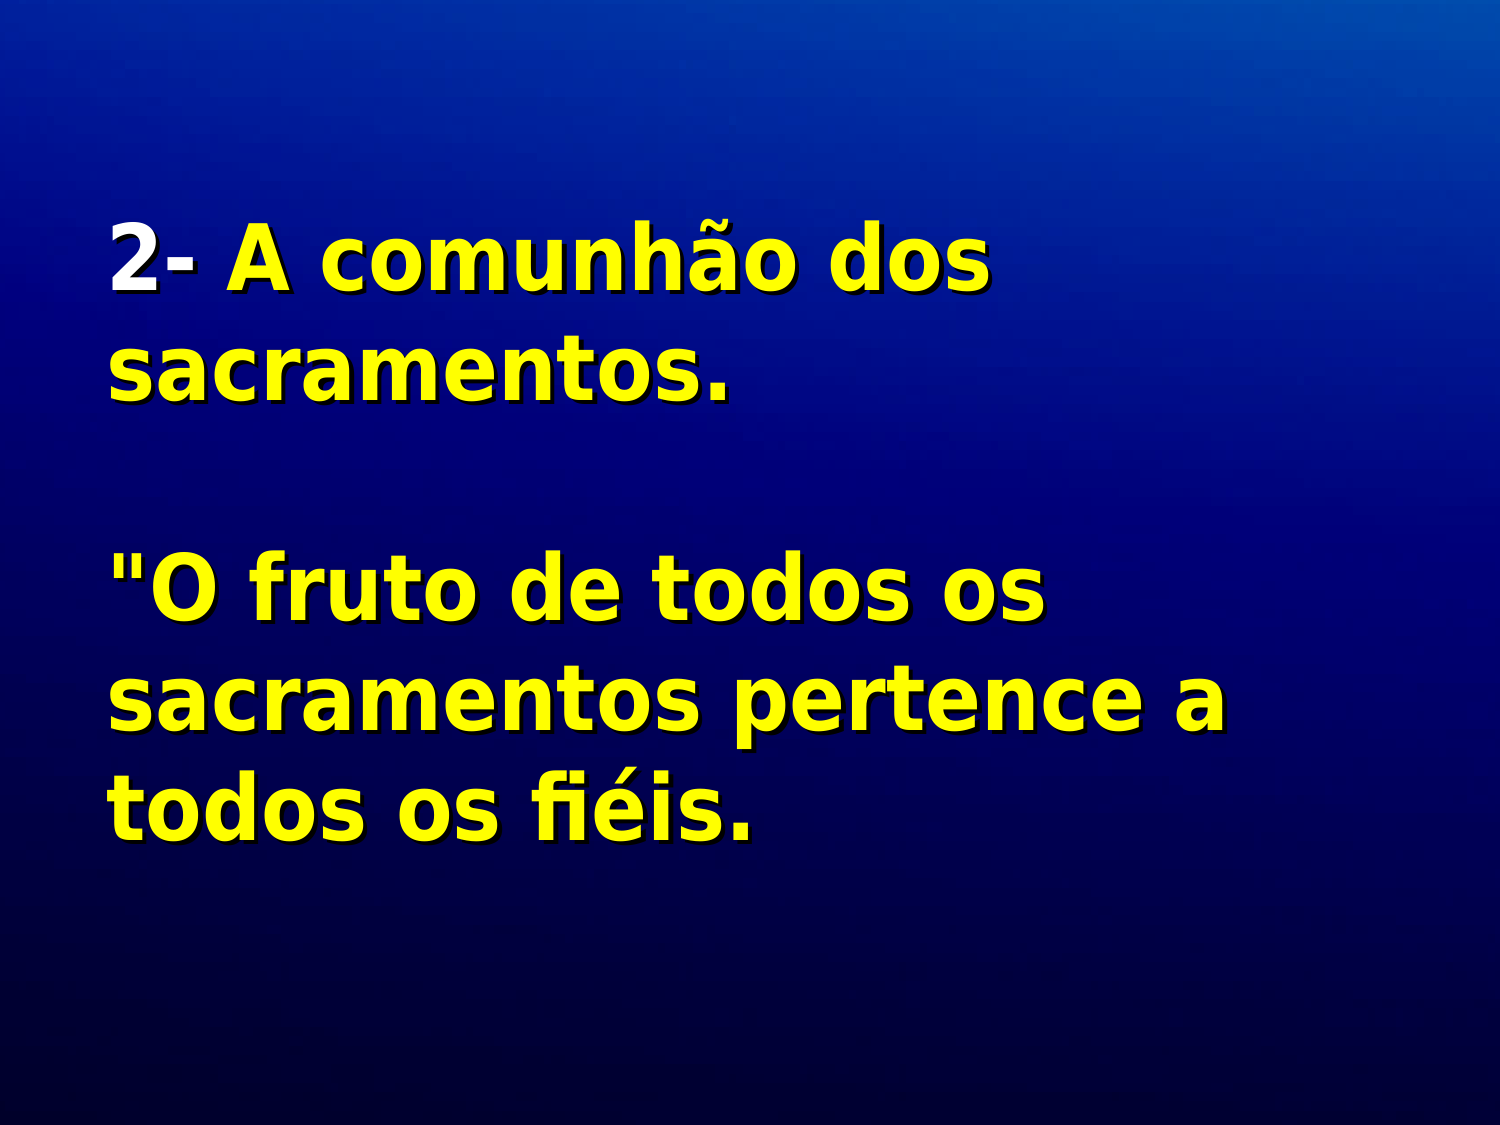

2- A comunhão dos sacramentos.
"O fruto de todos os sacramentos pertence a todos os fiéis.